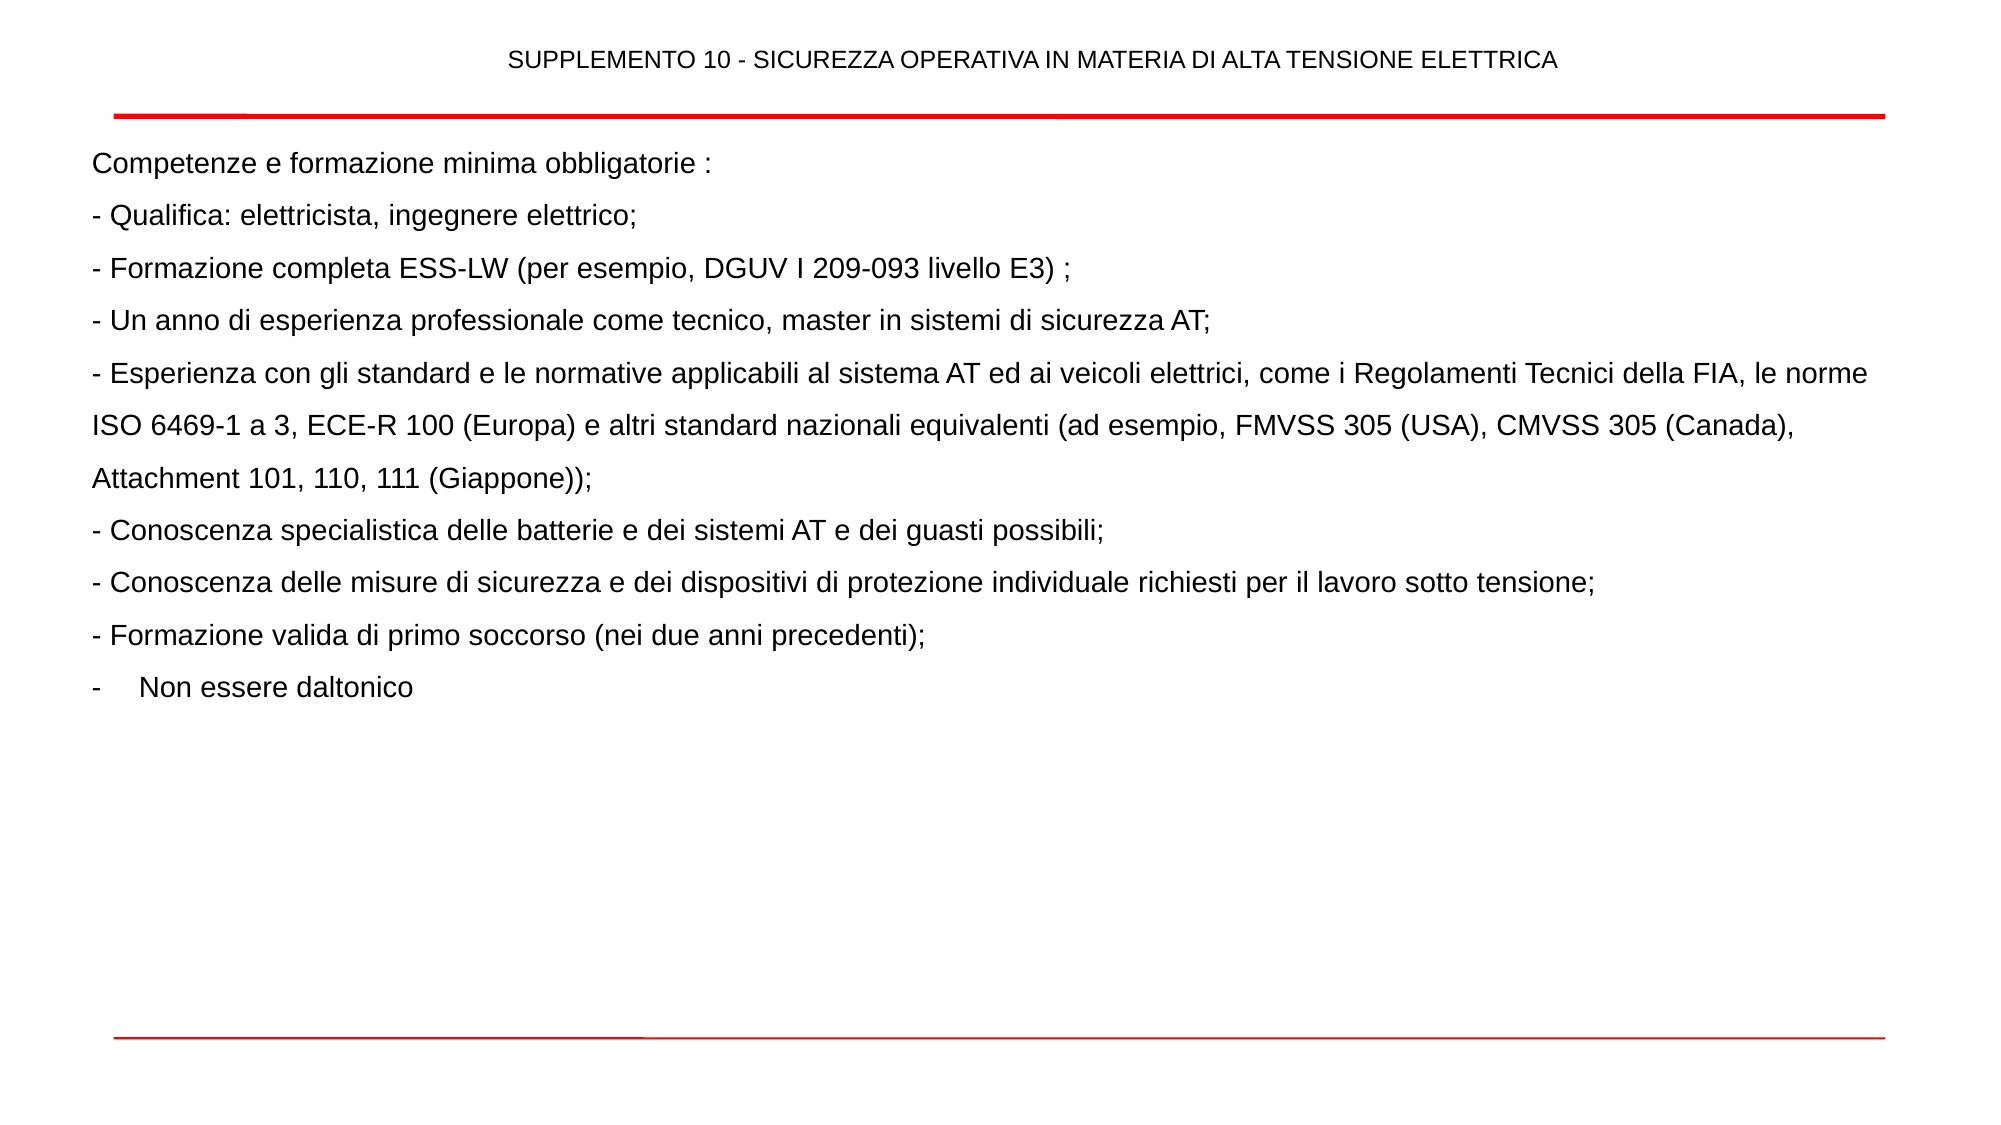

SUPPLEMENTO 10 - SICUREZZA OPERATIVA IN MATERIA DI ALTA TENSIONE ELETTRICA
Competenze e formazione minima obbligatorie :
- Qualifica: elettricista, ingegnere elettrico;
- Formazione completa ESS-LW (per esempio, DGUV I 209-093 livello E3) ;
- Un anno di esperienza professionale come tecnico, master in sistemi di sicurezza AT;
- Esperienza con gli standard e le normative applicabili al sistema AT ed ai veicoli elettrici, come i Regolamenti Tecnici della FIA, le norme ISO 6469-1 a 3, ECE-R 100 (Europa) e altri standard nazionali equivalenti (ad esempio, FMVSS 305 (USA), CMVSS 305 (Canada), Attachment 101, 110, 111 (Giappone));
- Conoscenza specialistica delle batterie e dei sistemi AT e dei guasti possibili;
- Conoscenza delle misure di sicurezza e dei dispositivi di protezione individuale richiesti per il lavoro sotto tensione;
- Formazione valida di primo soccorso (nei due anni precedenti);
Non essere daltonico